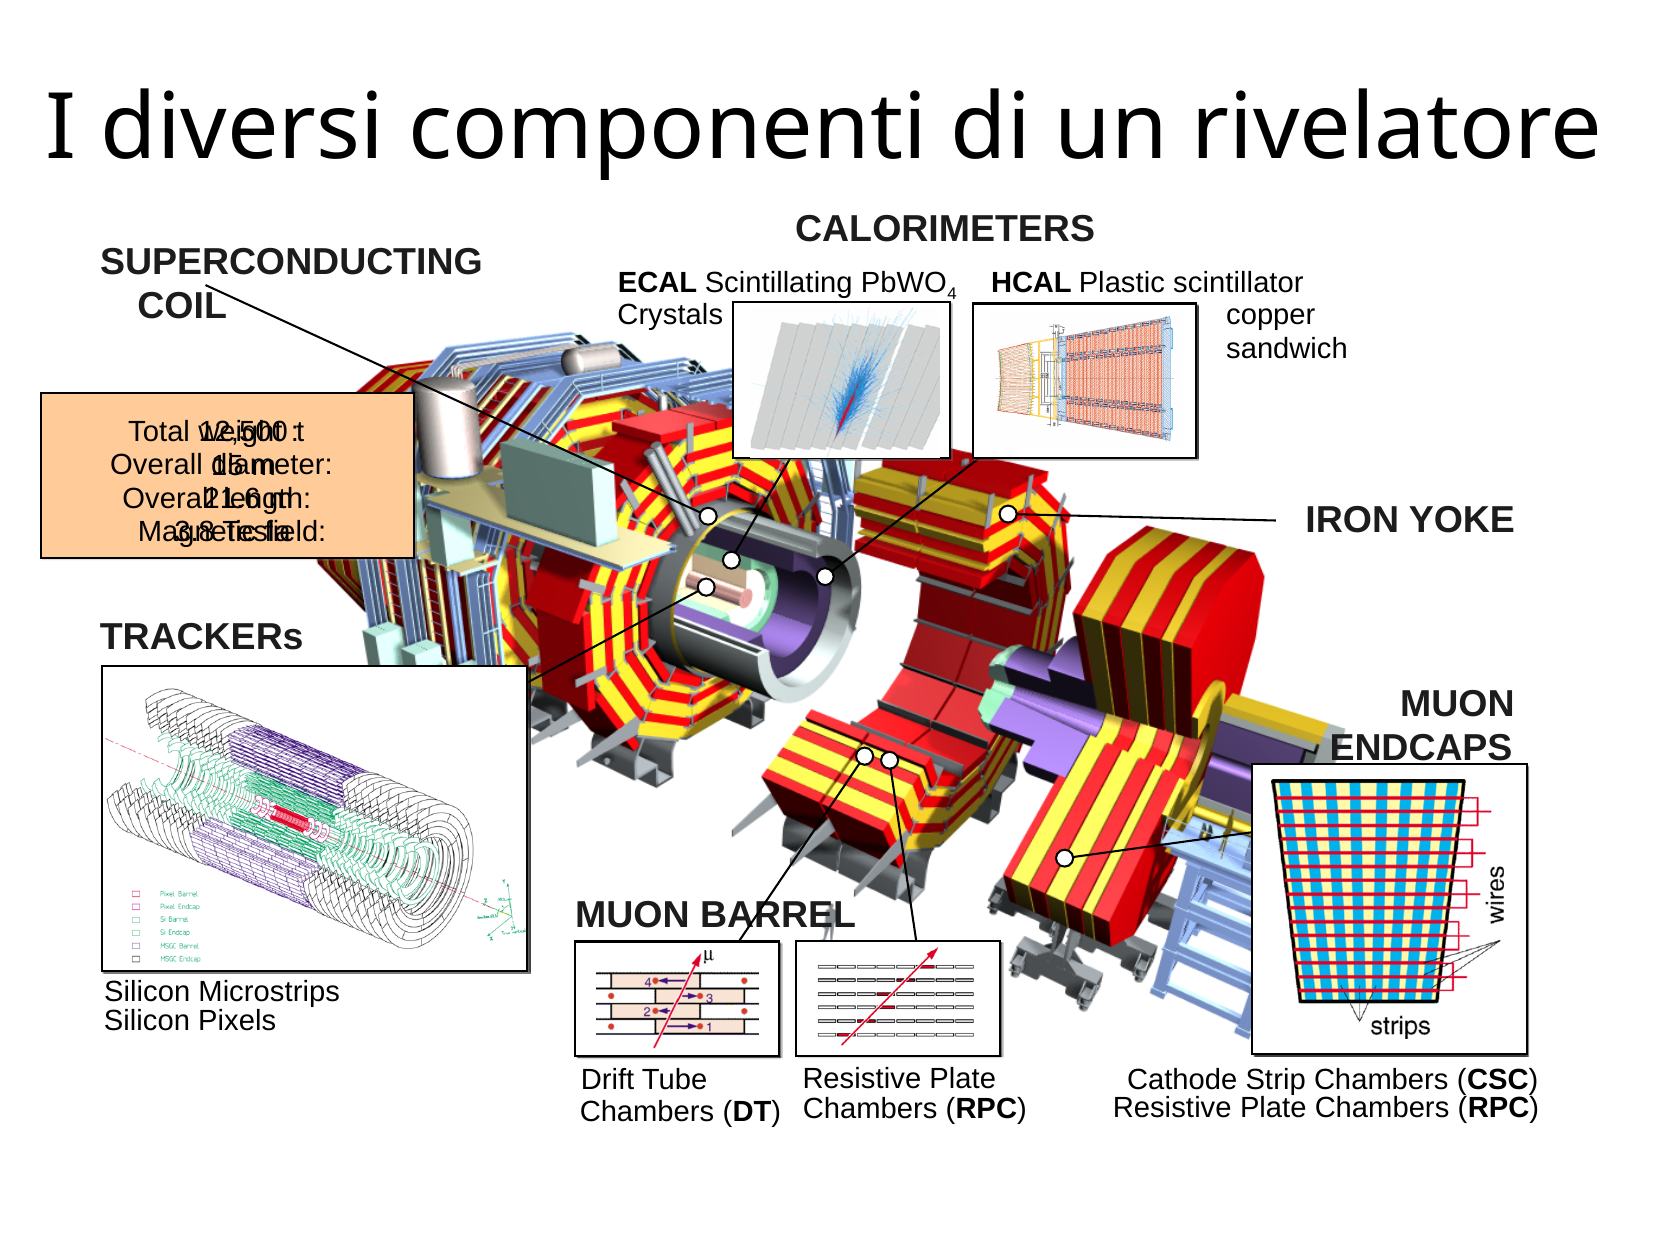

# I diversi componenti di un rivelatore
CALORIMETERS
SUPERCONDUCTING
ECAL
 Scintillating PbWO4
HCAL
 Plastic scintillator
COIL
Crystals
copper
sandwich
Total weight :
12,500 t
Overall diameter:
15 m
Overall length:
21.6 m
Magnetic field:
3.8 Tesla
IRON YOKE
TRACKERs
MUON
ENDCAPS
MUON BARREL
Silicon Microstrips
Silicon Pixels
Resistive Plate
 Cathode Strip Chambers (CSC)
Drift Tube
Resistive Plate Chambers (RPC)
Chambers (RPC)
Chambers (DT)